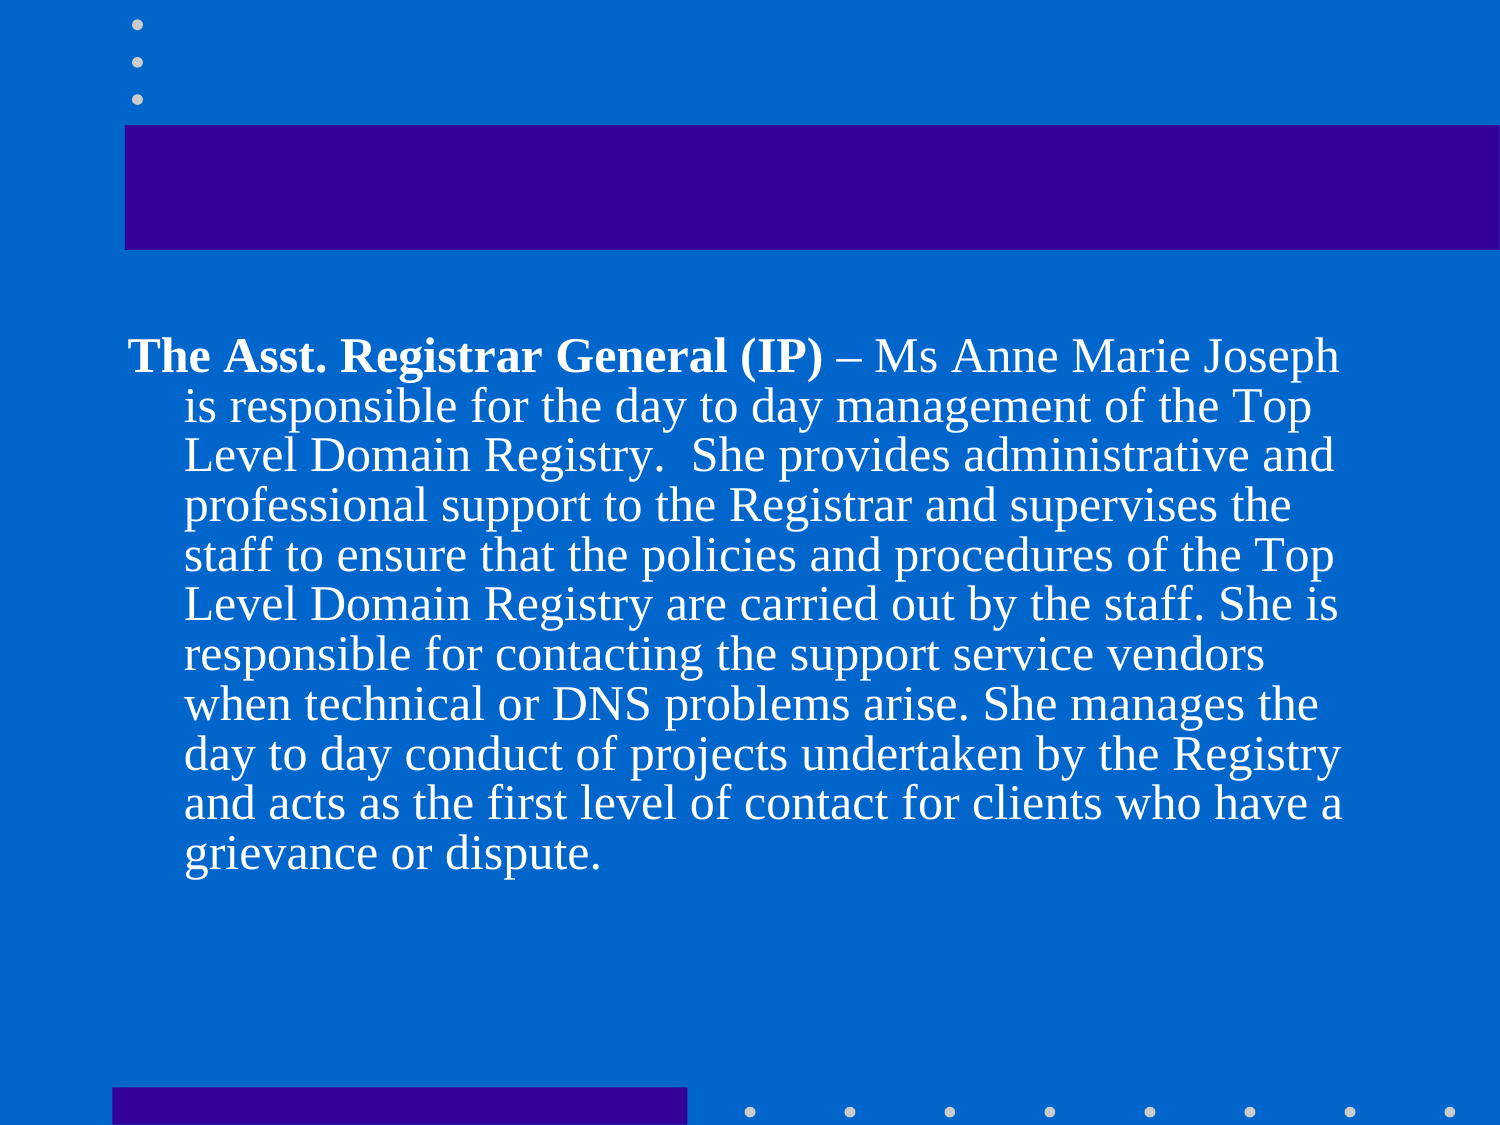

#
The Asst. Registrar General (IP) – Ms Anne Marie Joseph is responsible for the day to day management of the Top Level Domain Registry. She provides administrative and professional support to the Registrar and supervises the staff to ensure that the policies and procedures of the Top Level Domain Registry are carried out by the staff. She is responsible for contacting the support service vendors when technical or DNS problems arise. She manages the day to day conduct of projects undertaken by the Registry and acts as the first level of contact for clients who have a grievance or dispute.